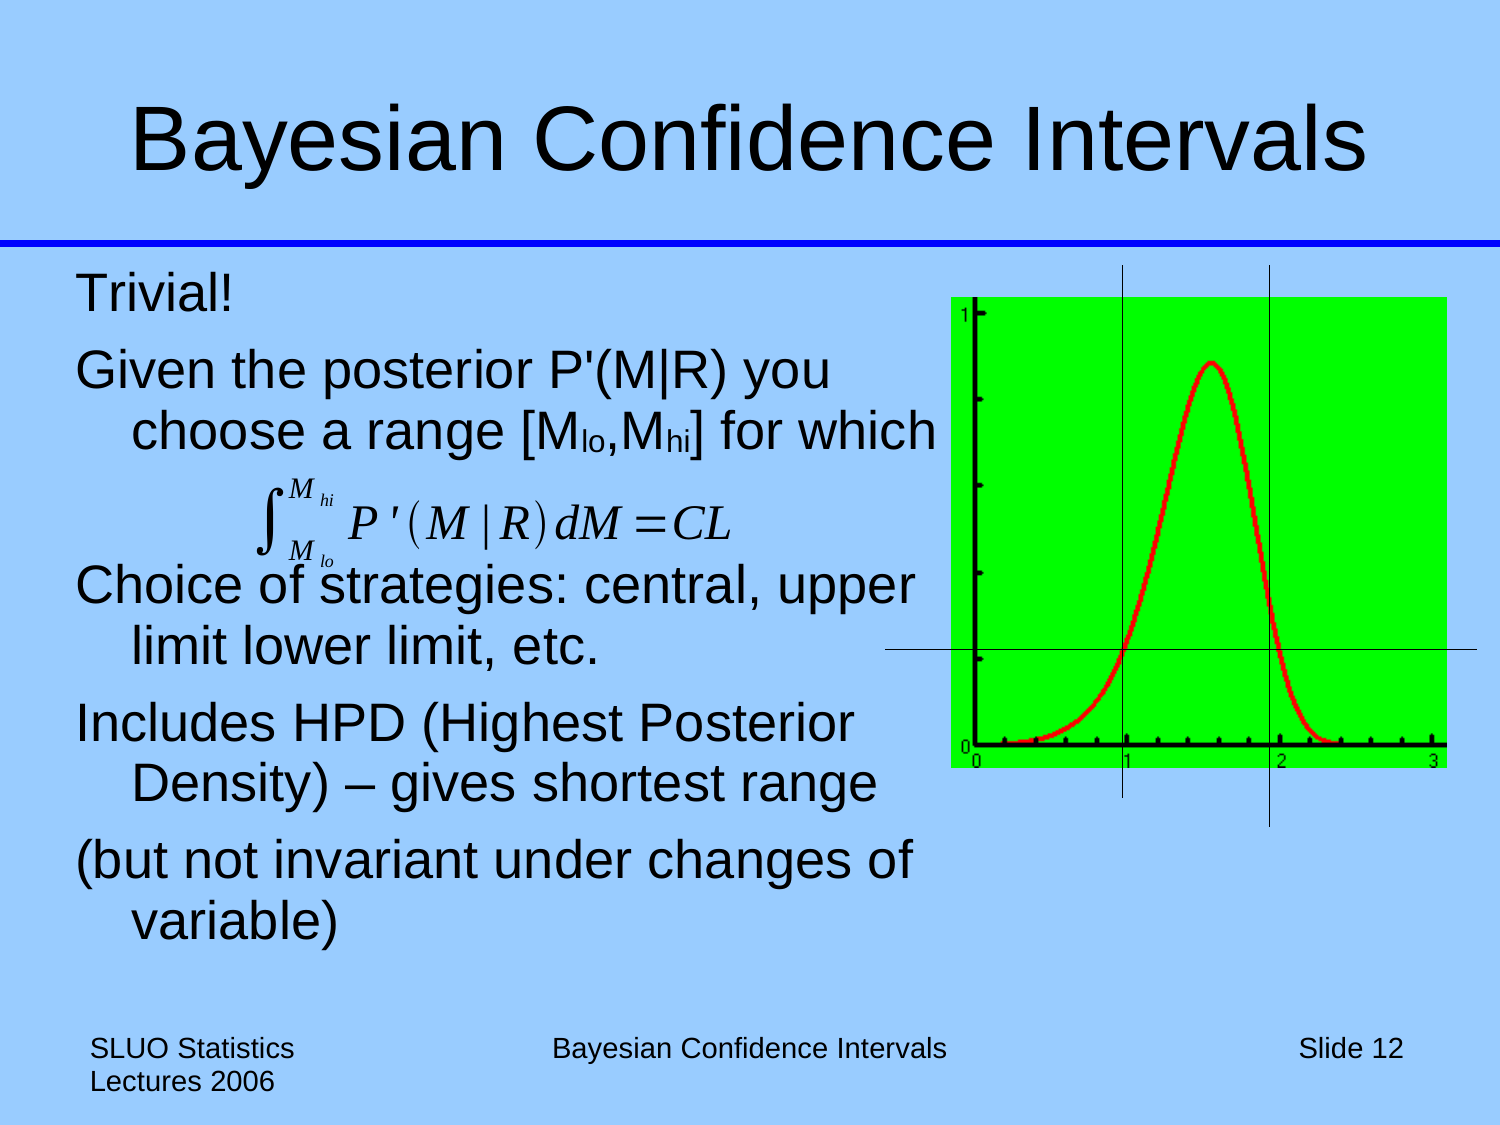

# Bayesian Confidence Intervals
Trivial!
Given the posterior P'(M|R) you choose a range [Mlo,Mhi] for which
Choice of strategies: central, upper limit lower limit, etc.
Includes HPD (Highest Posterior Density) – gives shortest range
(but not invariant under changes of variable)
12